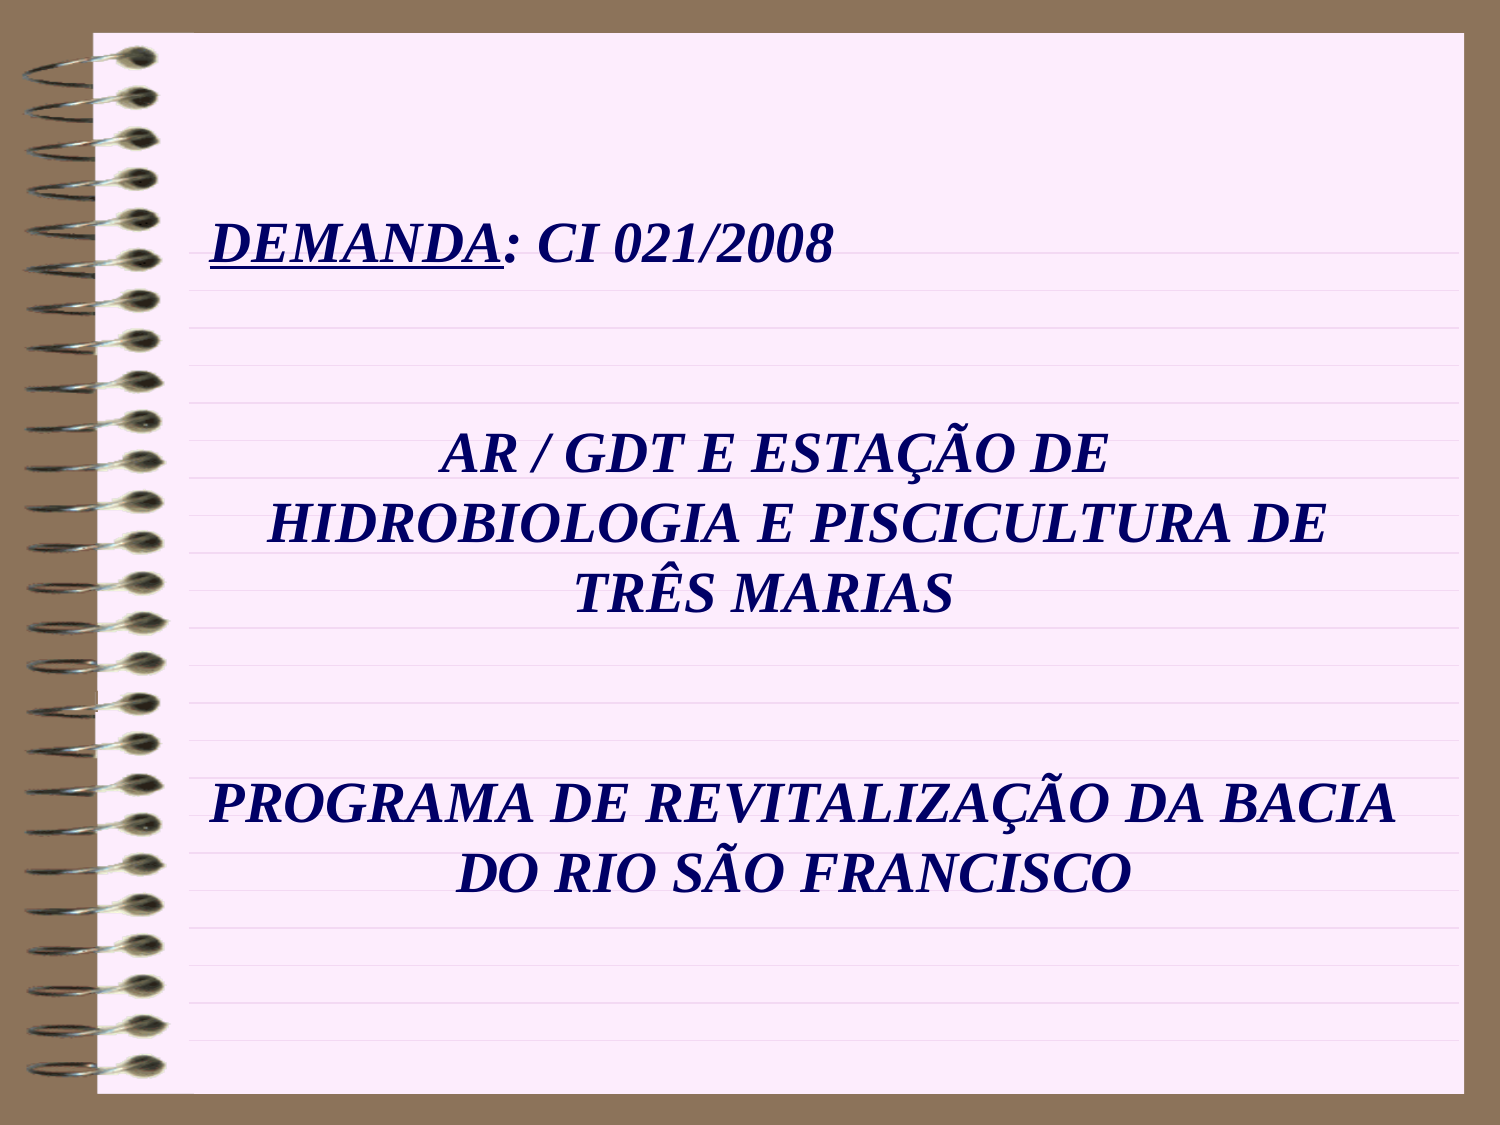

DEMANDA: CI 021/2008
 AR / GDT E ESTAÇÃO DE
 HIDROBIOLOGIA E PISCICULTURA DE
 TRÊS MARIAS
PROGRAMA DE REVITALIZAÇÃO DA BACIA
 DO RIO SÃO FRANCISCO